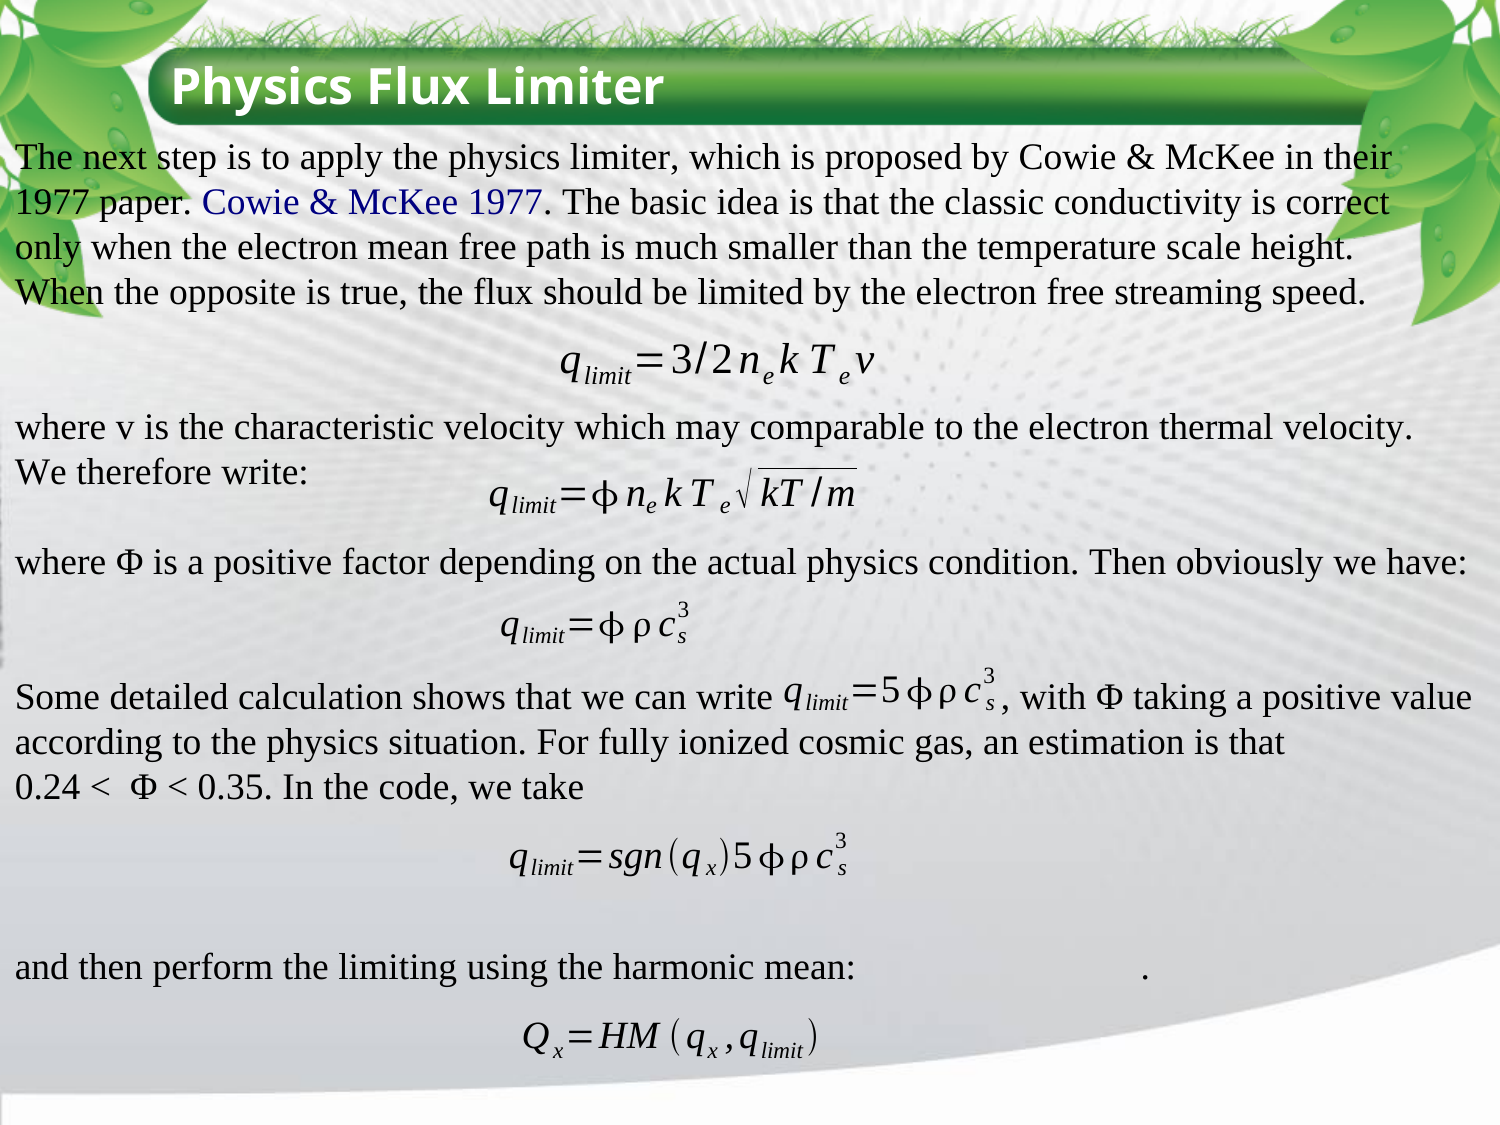

Physics Flux Limiter
The next step is to apply the physics limiter, which is proposed by Cowie & McKee in their
1977 paper. Cowie & McKee 1977. The basic idea is that the classic conductivity is correct
only when the electron mean free path is much smaller than the temperature scale height.
When the opposite is true, the flux should be limited by the electron free streaming speed.
where v is the characteristic velocity which may comparable to the electron thermal velocity.
We therefore write:
where Φ is a positive factor depending on the actual physics condition. Then obviously we have:
Some detailed calculation shows that we can write , with Φ taking a positive value according to the physics situation. For fully ionized cosmic gas, an estimation is that
0.24 < Φ < 0.35. In the code, we take
and then perform the limiting using the harmonic mean: .